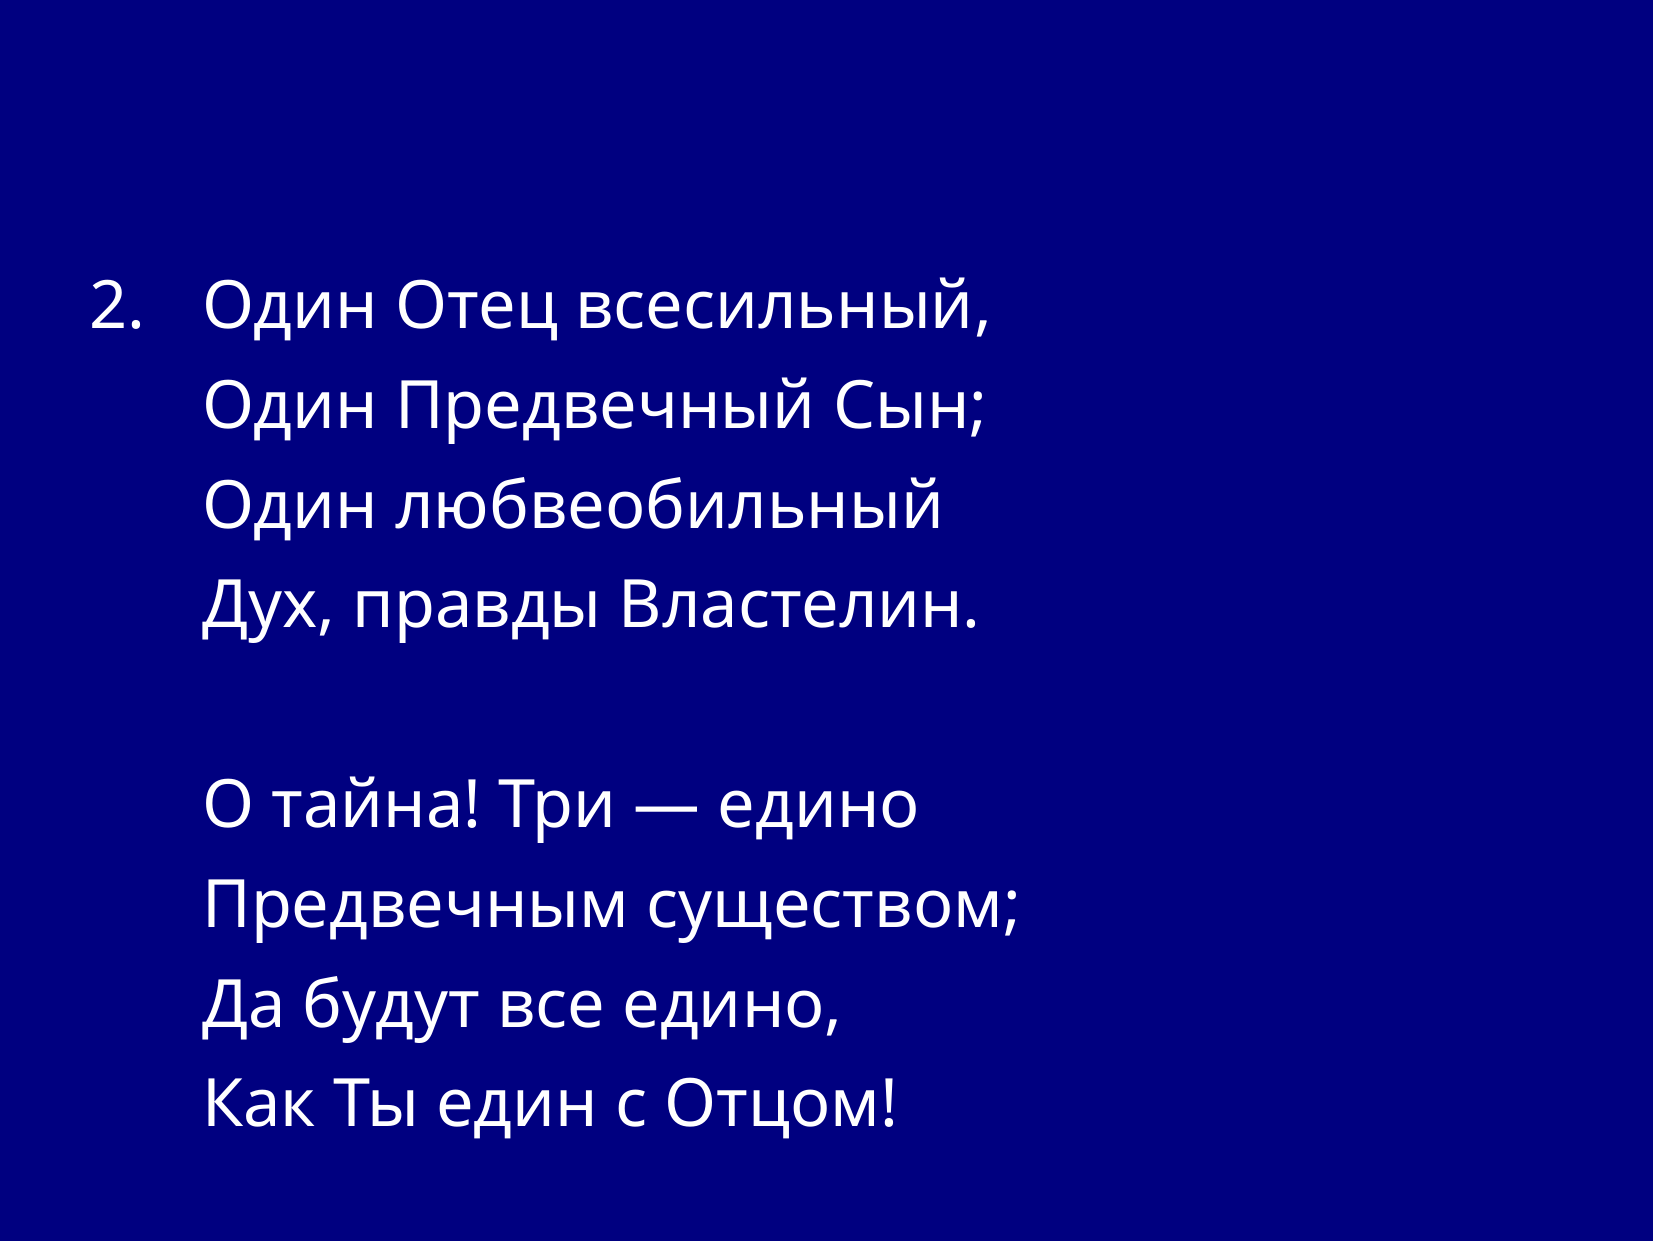

2.	Один Отец всесильный,
	Один Предвечный Сын;
	Один любвеобильный
	Дух, правды Властелин.
	О тайна! Три — едино
	Предвечным существом;
	Да будут все едино,
	Как Ты един с Отцом!